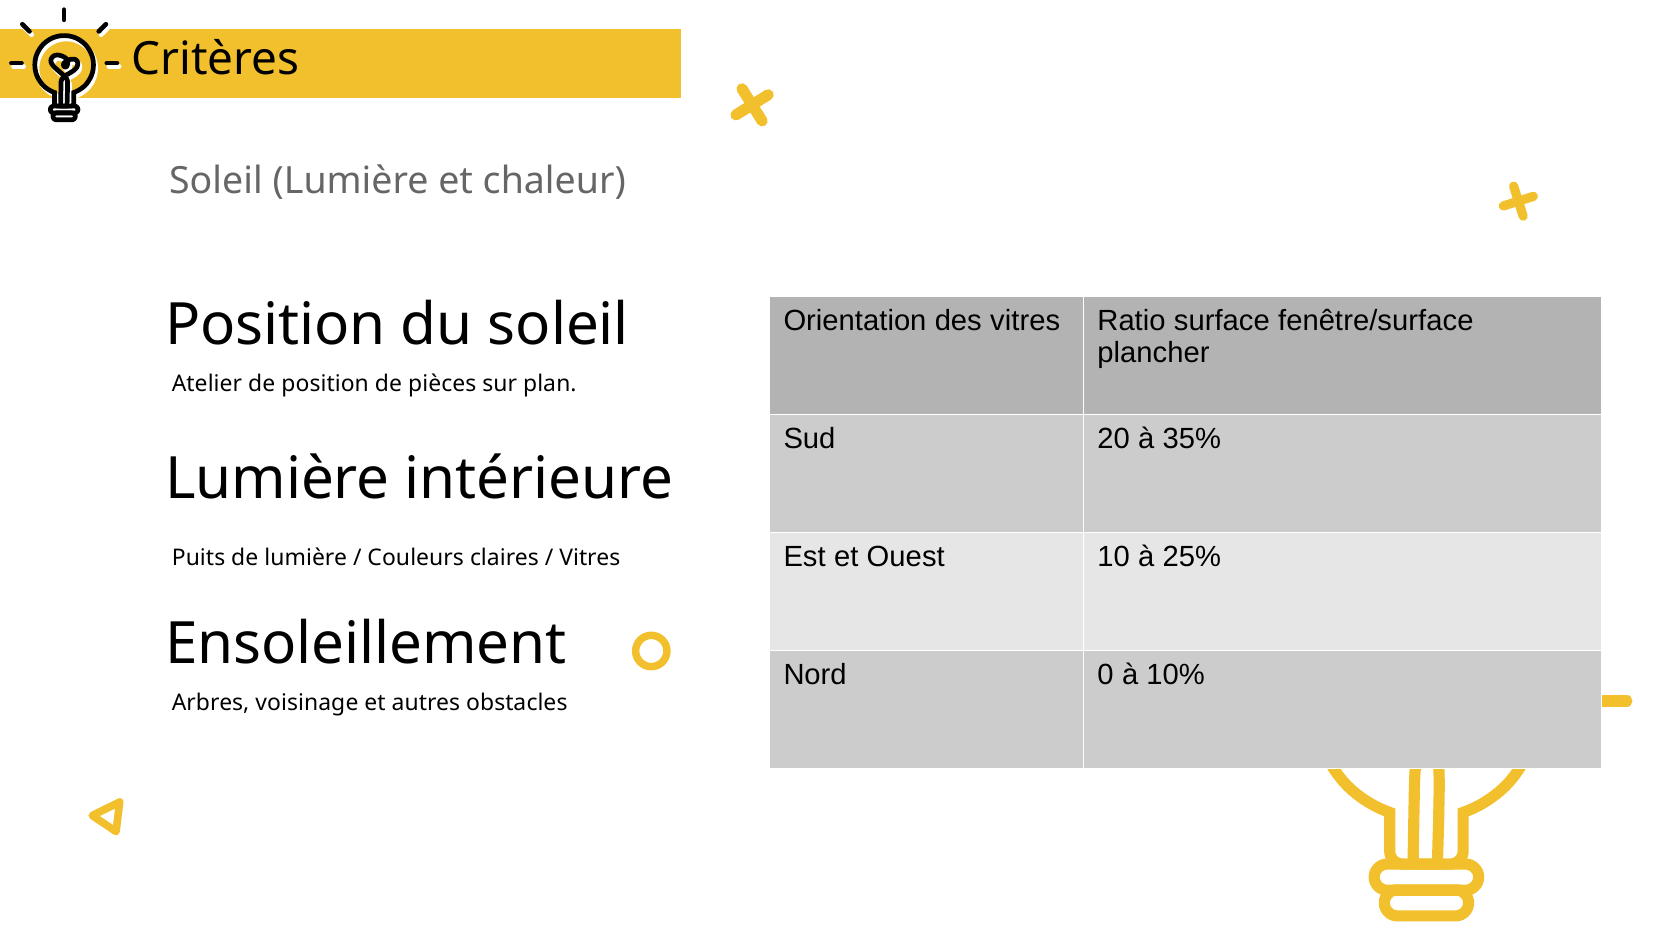

Critères
# Soleil (Lumière et chaleur)
Position du soleil
| Orientation des vitres | Ratio surface fenêtre/surface plancher |
| --- | --- |
| Sud | 20 à 35% |
| Est et Ouest | 10 à 25% |
| Nord | 0 à 10% |
Atelier de position de pièces sur plan.
Lumière intérieure
Puits de lumière / Couleurs claires / Vitres
Ensoleillement
Arbres, voisinage et autres obstacles